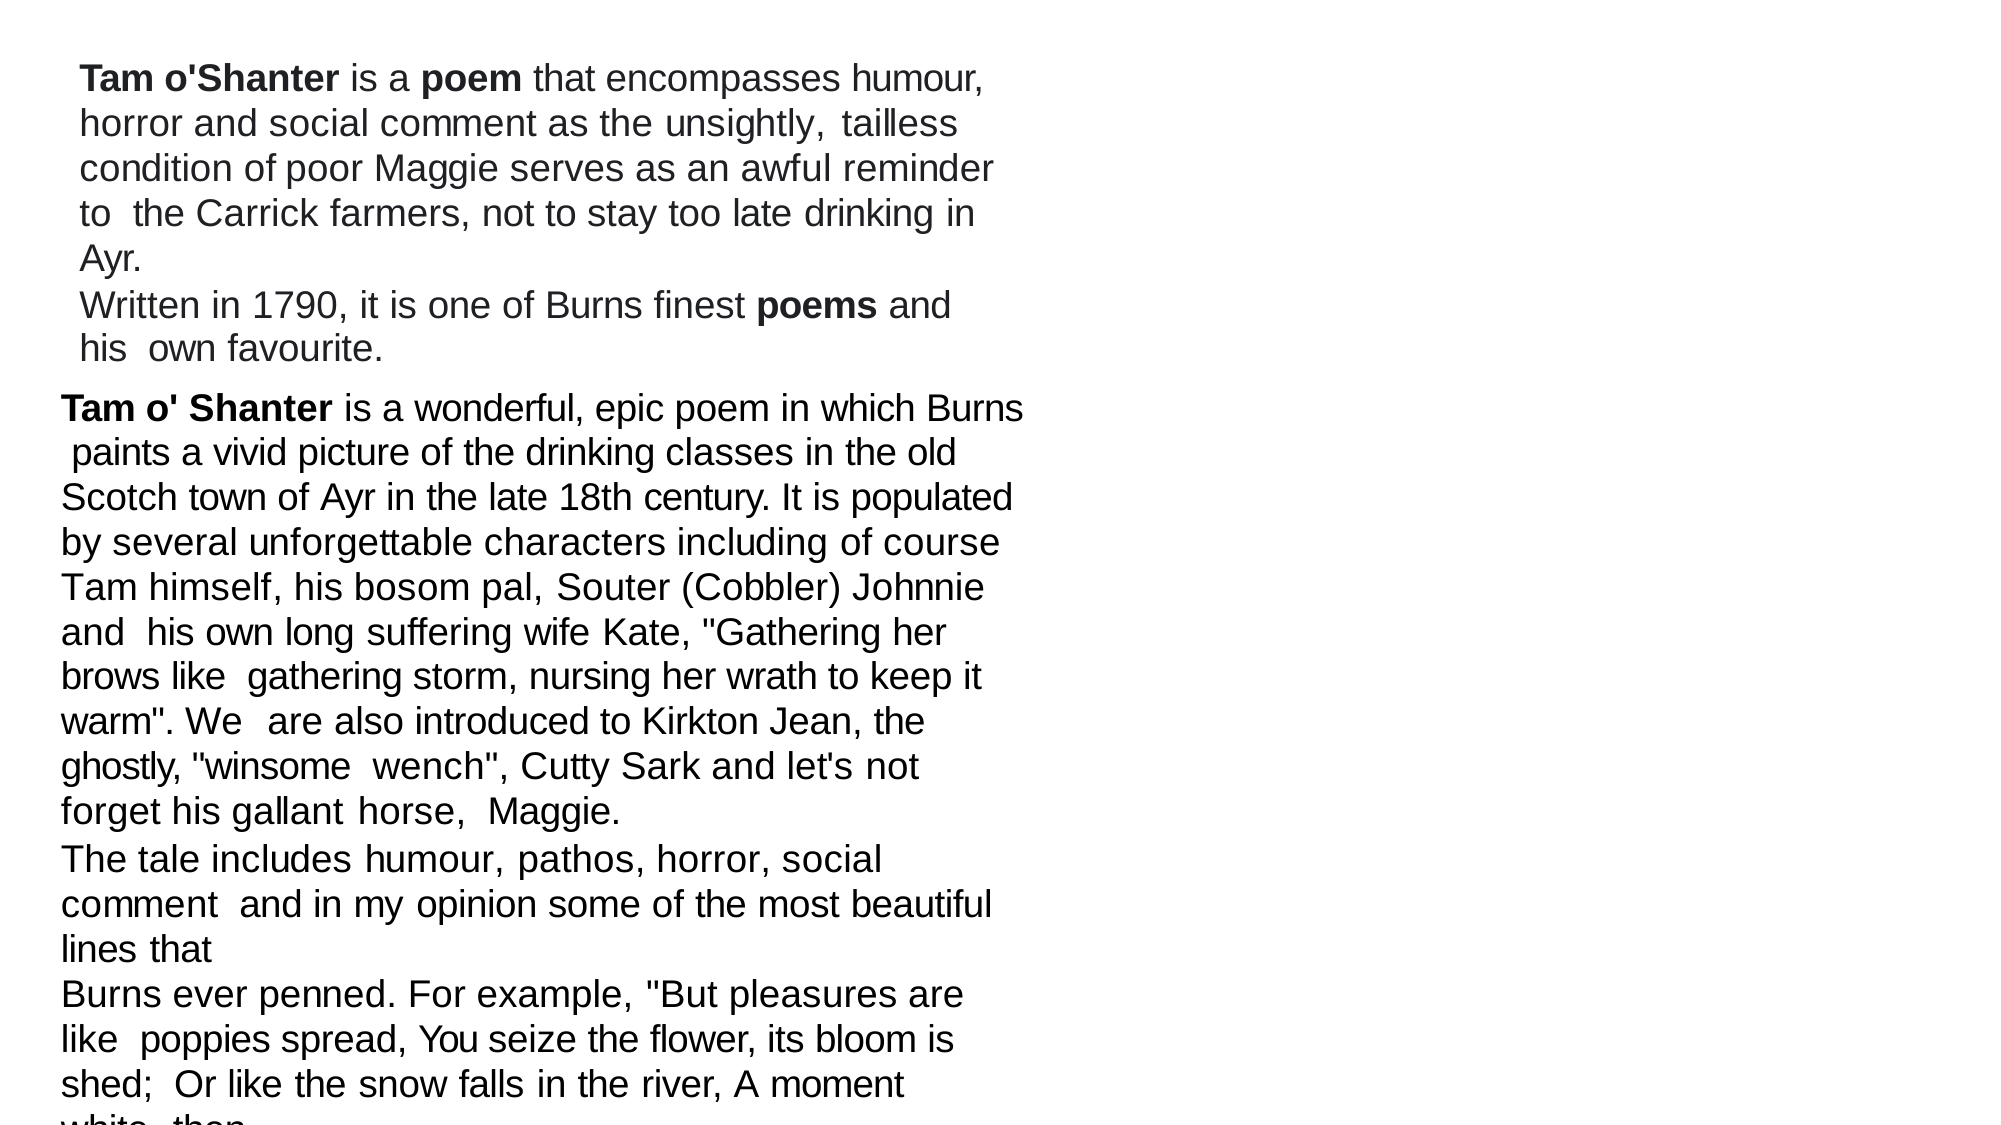

Tam o'Shanter is a poem that encompasses humour, horror and social comment as the unsightly, tailless condition of poor Maggie serves as an awful reminder to the Carrick farmers, not to stay too late drinking in Ayr.
Written in 1790, it is one of Burns finest poems and his own favourite.
Tam o' Shanter is a wonderful, epic poem in which Burns paints a vivid picture of the drinking classes in the old Scotch town of Ayr in the late 18th century. It is populated by several unforgettable characters including of course Tam himself, his bosom pal, Souter (Cobbler) Johnnie and his own long suffering wife Kate, "Gathering her brows like gathering storm, nursing her wrath to keep it warm". We are also introduced to Kirkton Jean, the ghostly, "winsome wench", Cutty Sark and let's not forget his gallant horse, Maggie.
The tale includes humour, pathos, horror, social comment and in my opinion some of the most beautiful lines that
Burns ever penned. For example, "But pleasures are like poppies spread, You seize the flower, its bloom is shed; Or like the snow falls in the river, A moment white--then
melts for ever"